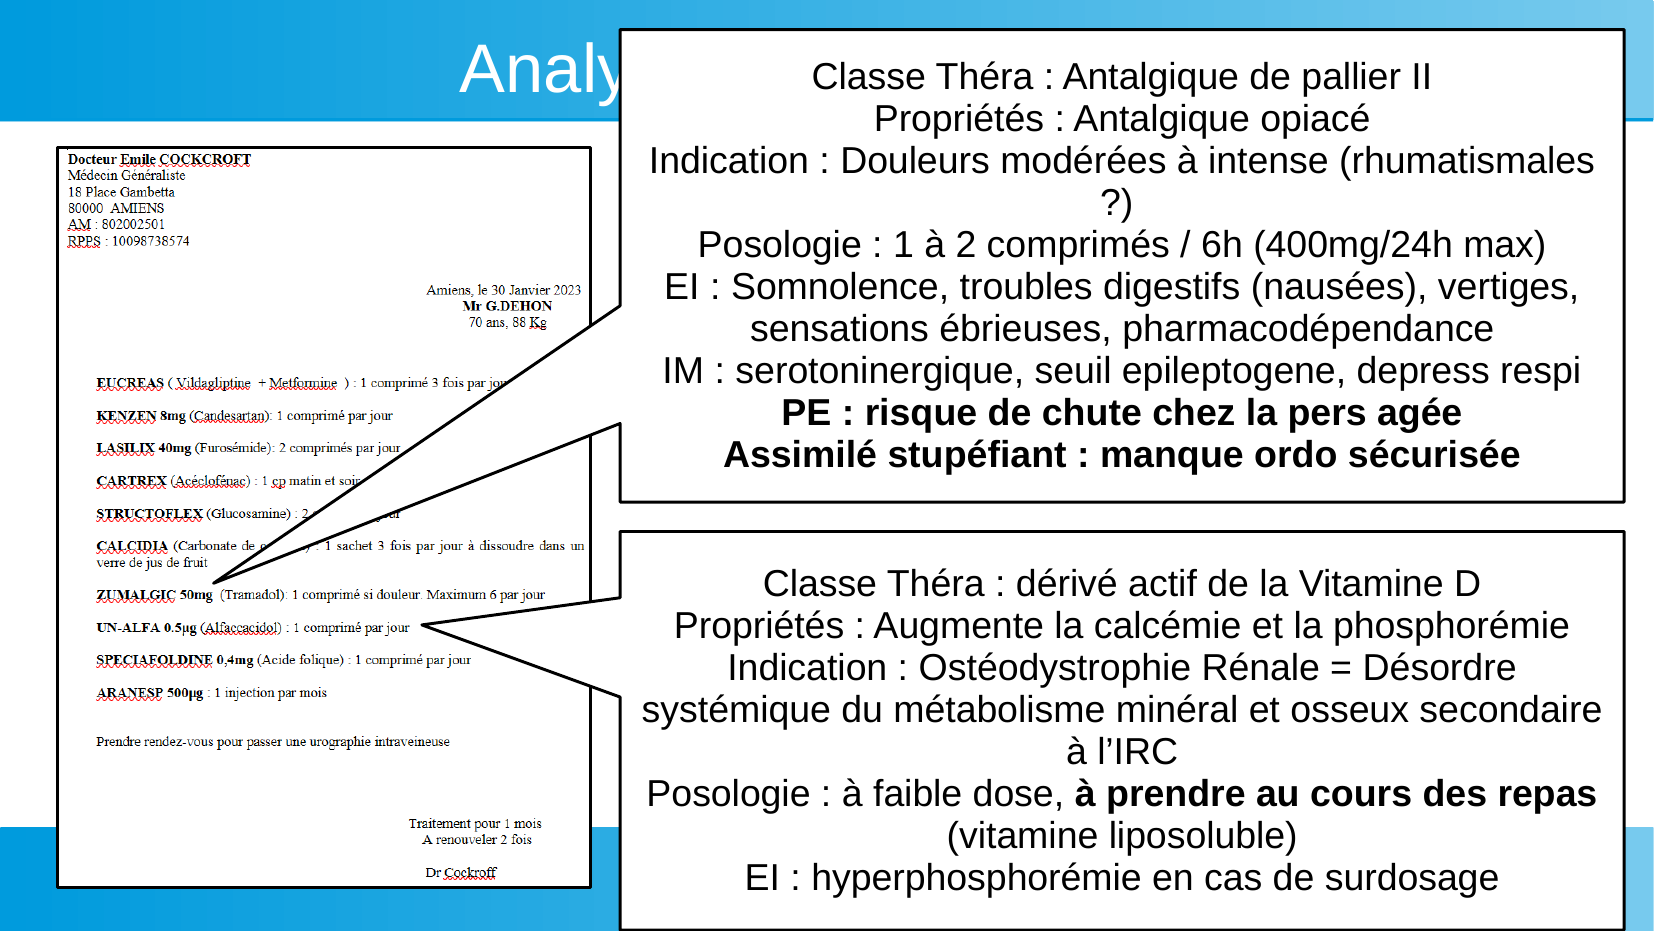

# Analyse des traitements
Classe Théra : Antalgique de pallier II
Propriétés : Antalgique opiacé
Indication : Douleurs modérées à intense (rhumatismales
?)
Posologie : 1 à 2 comprimés / 6h (400mg/24h max)
EI : Somnolence, troubles digestifs (nausées), vertiges, sensations ébrieuses, pharmacodépendance
IM : serotoninergique, seuil epileptogene, depress respi
PE : risque de chute chez la pers agée
Assimilé stupéfiant : manque ordo sécurisée
Classe Théra : dérivé actif de la Vitamine D
Propriétés : Augmente la calcémie et la phosphorémie
Indication : Ostéodystrophie Rénale = Désordre systémique du métabolisme minéral et osseux secondaire à l’IRC
Posologie : à faible dose, à prendre au cours des repas (vitamine liposoluble)
EI : hyperphosphorémie en cas de surdosage
14